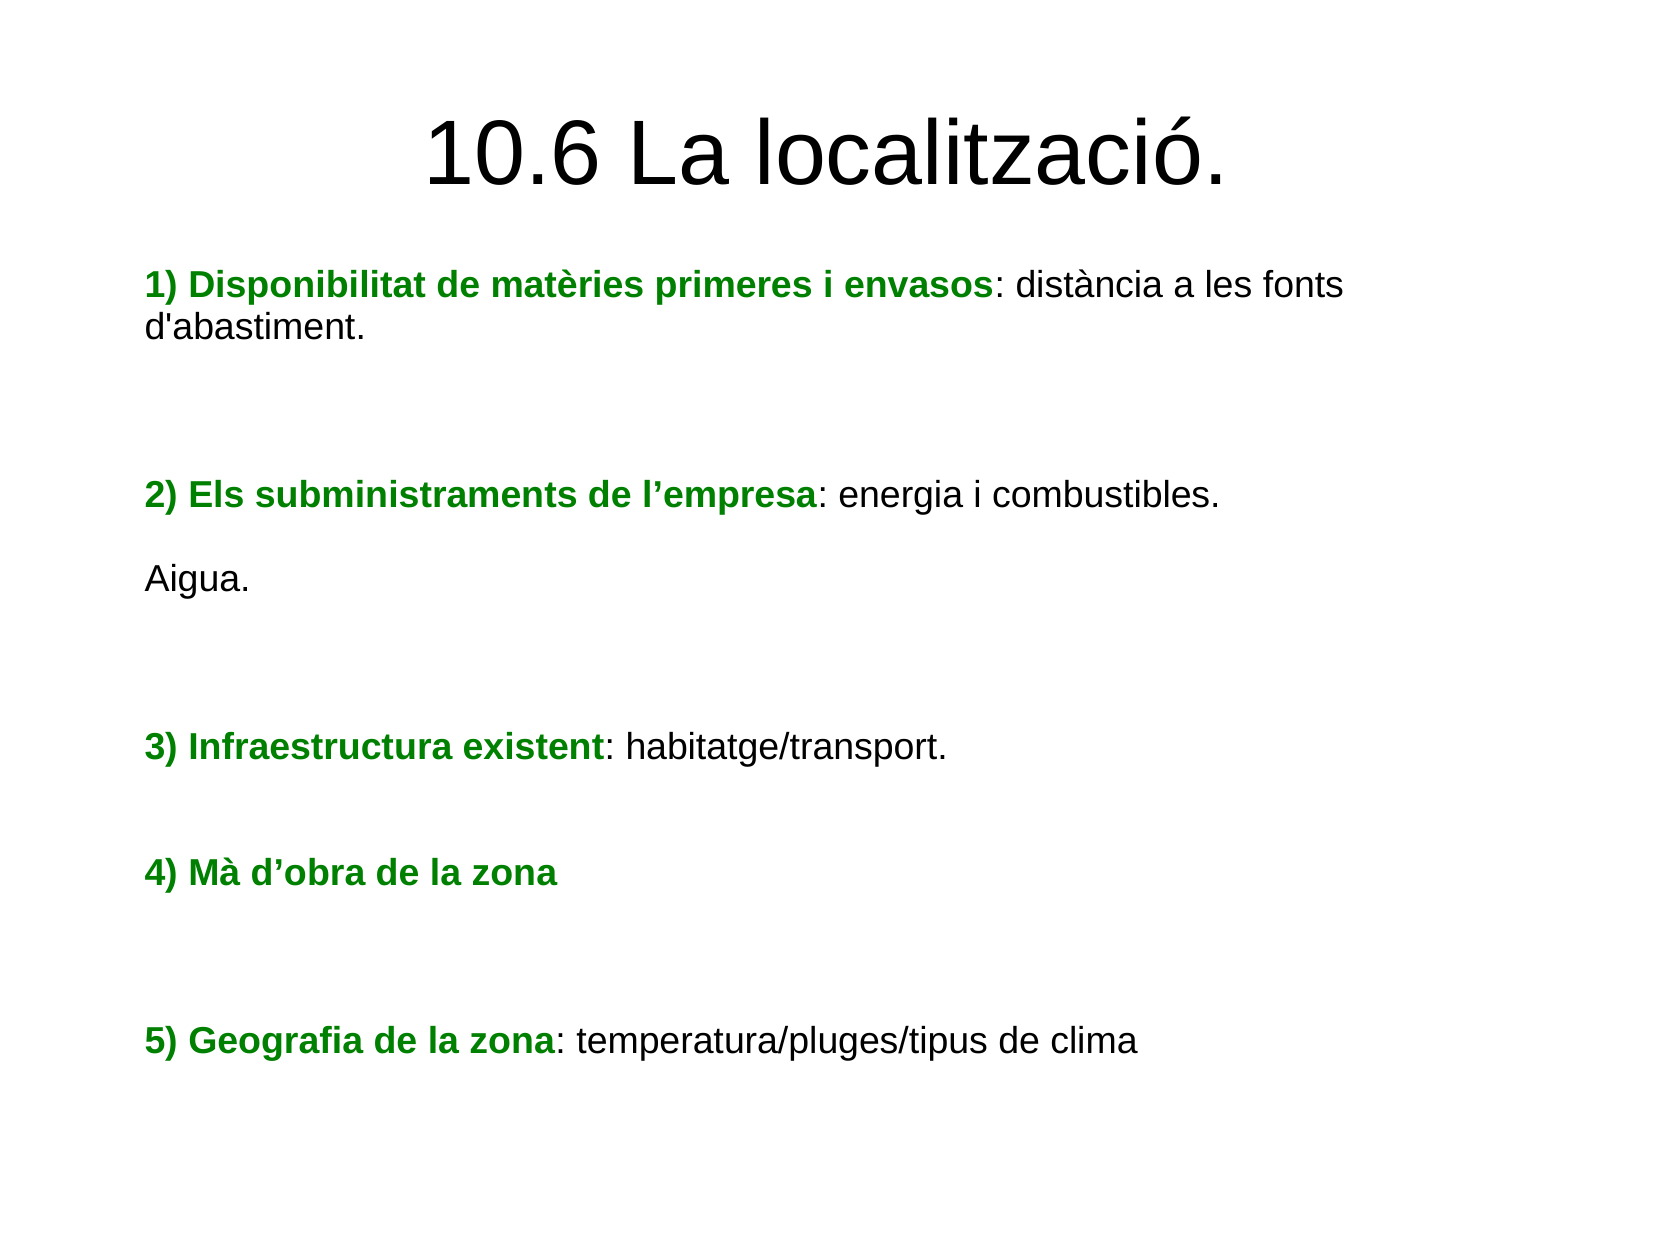

# 10.6 La localització.
1) Disponibilitat de matèries primeres i envasos: distància a les fonts d'abastiment.
2) Els subministraments de l’empresa: energia i combustibles.
Aigua.
3) Infraestructura existent: habitatge/transport.
4) Mà d’obra de la zona
5) Geografia de la zona: temperatura/pluges/tipus de clima